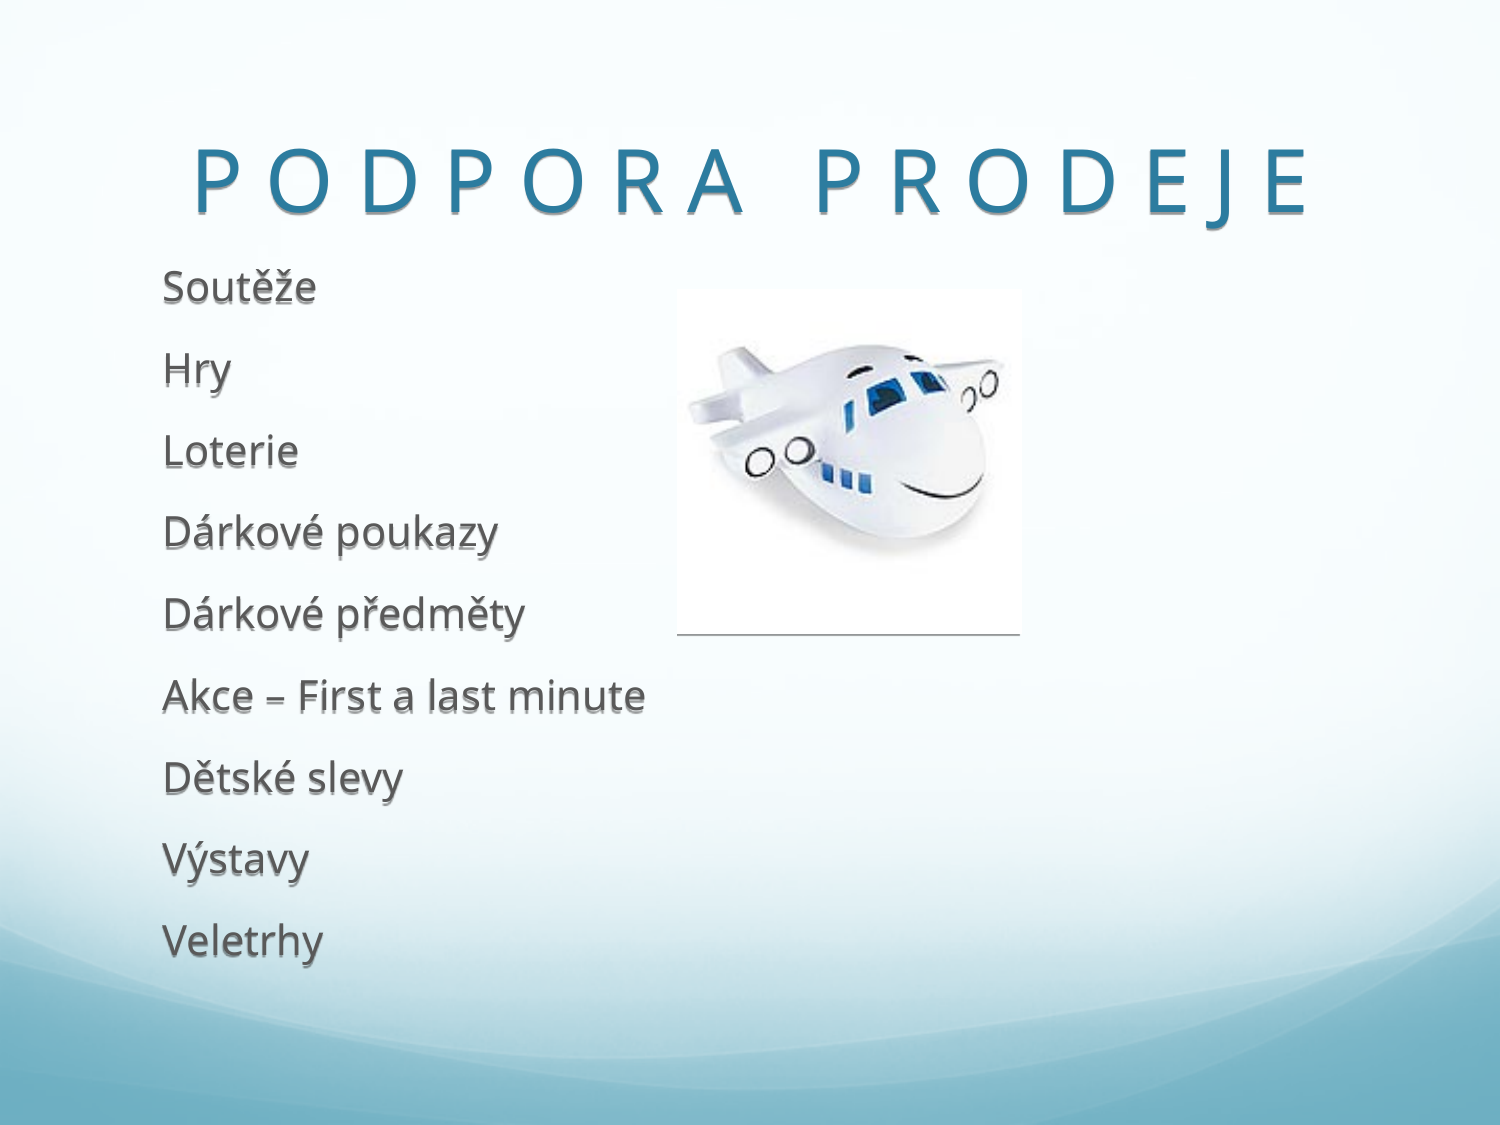

# P O D P O R A P R O D E J E
Soutěže
Hry
Loterie
Dárkové poukazy
Dárkové předměty
Akce – First a last minute
Dětské slevy
Výstavy
Veletrhy